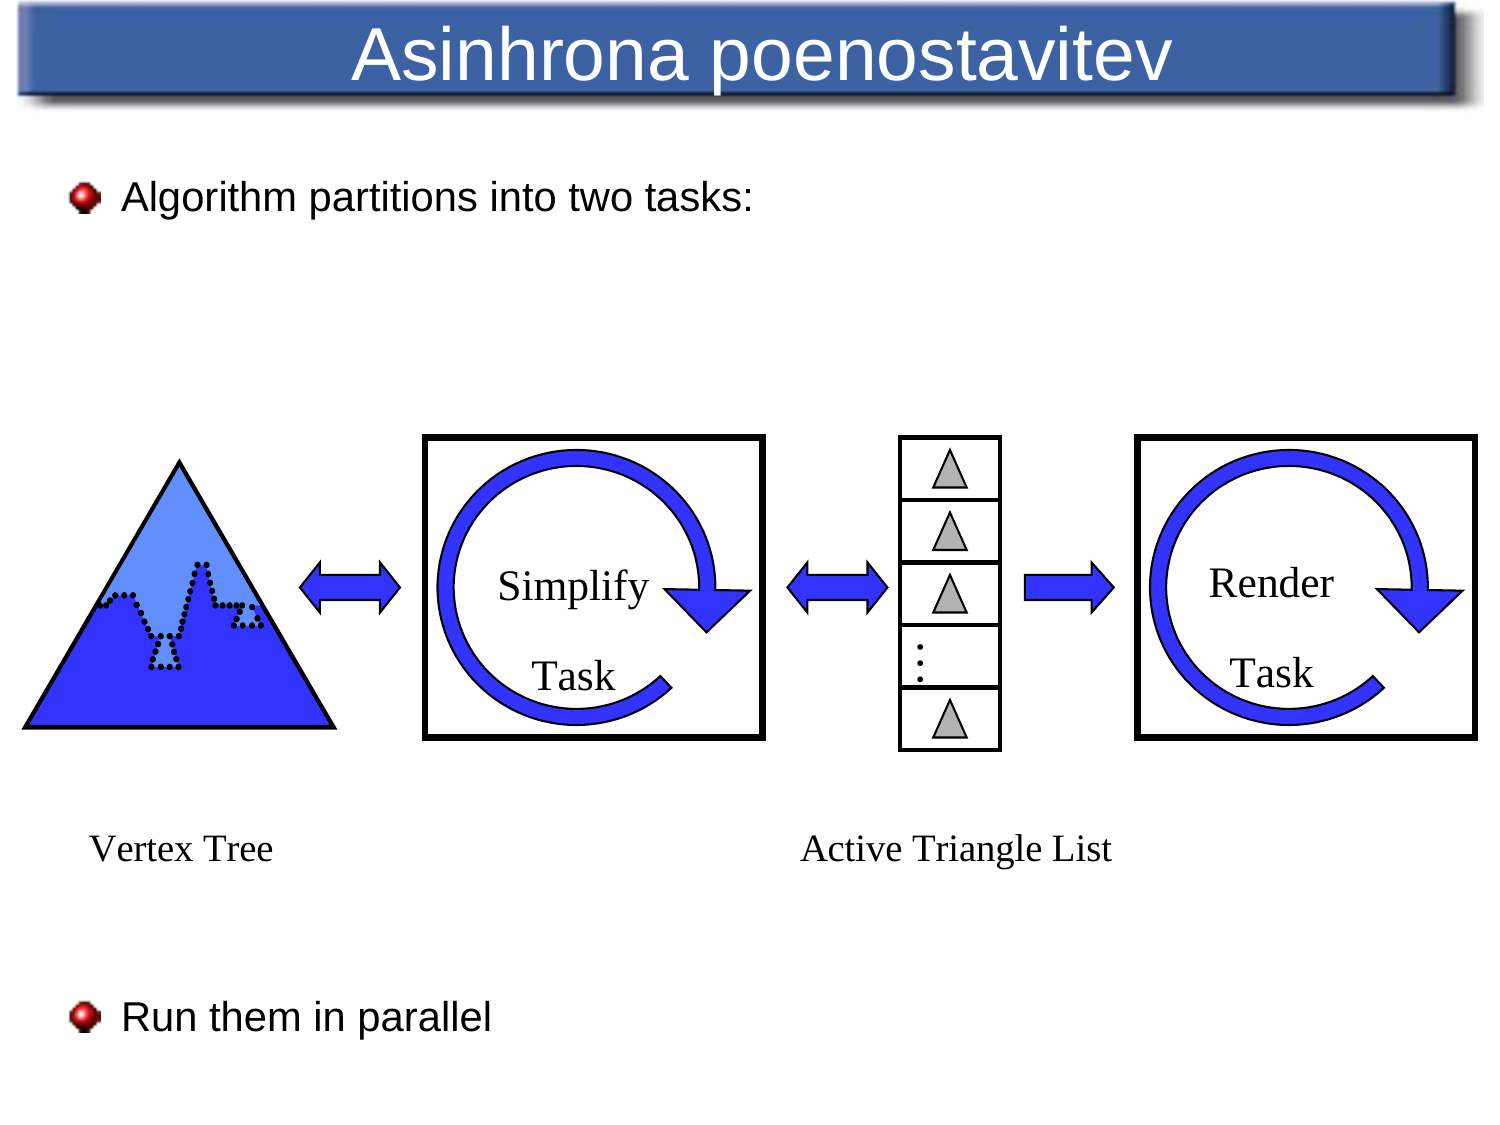

Asinhrona poenostavitev
# Algorithm partitions into two tasks:
Run them in parallel
Render
Task
Simplify
Task
…
Vertex Tree
Active Triangle List